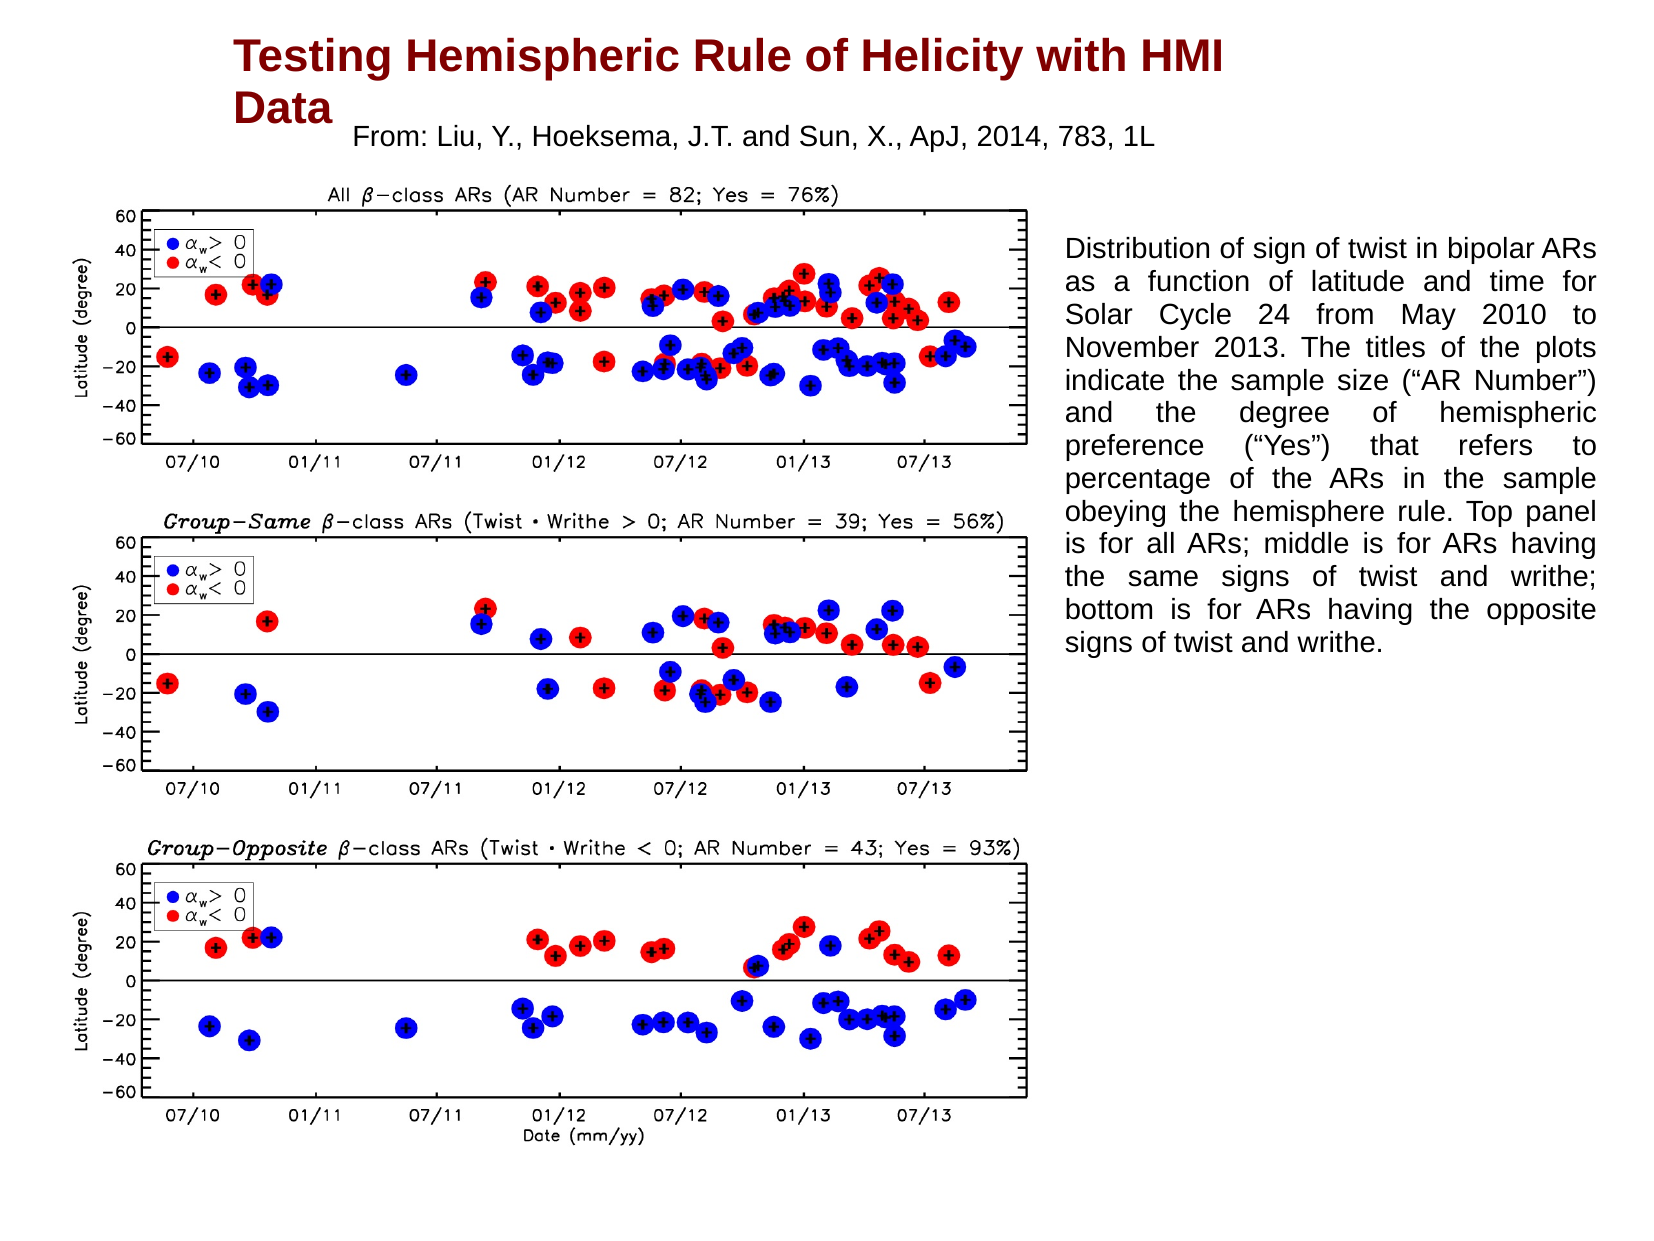

Testing Hemispheric Rule of Helicity with HMI Data
From: Liu, Y., Hoeksema, J.T. and Sun, X., ApJ, 2014, 783, 1L
Distribution of sign of twist in bipolar ARs as a function of latitude and time for Solar Cycle 24 from May 2010 to November 2013. The titles of the plots indicate the sample size (“AR Number”) and the degree of hemispheric preference (“Yes”) that refers to percentage of the ARs in the sample obeying the hemisphere rule. Top panel is for all ARs; middle is for ARs having the same signs of twist and writhe; bottom is for ARs having the opposite signs of twist and writhe.